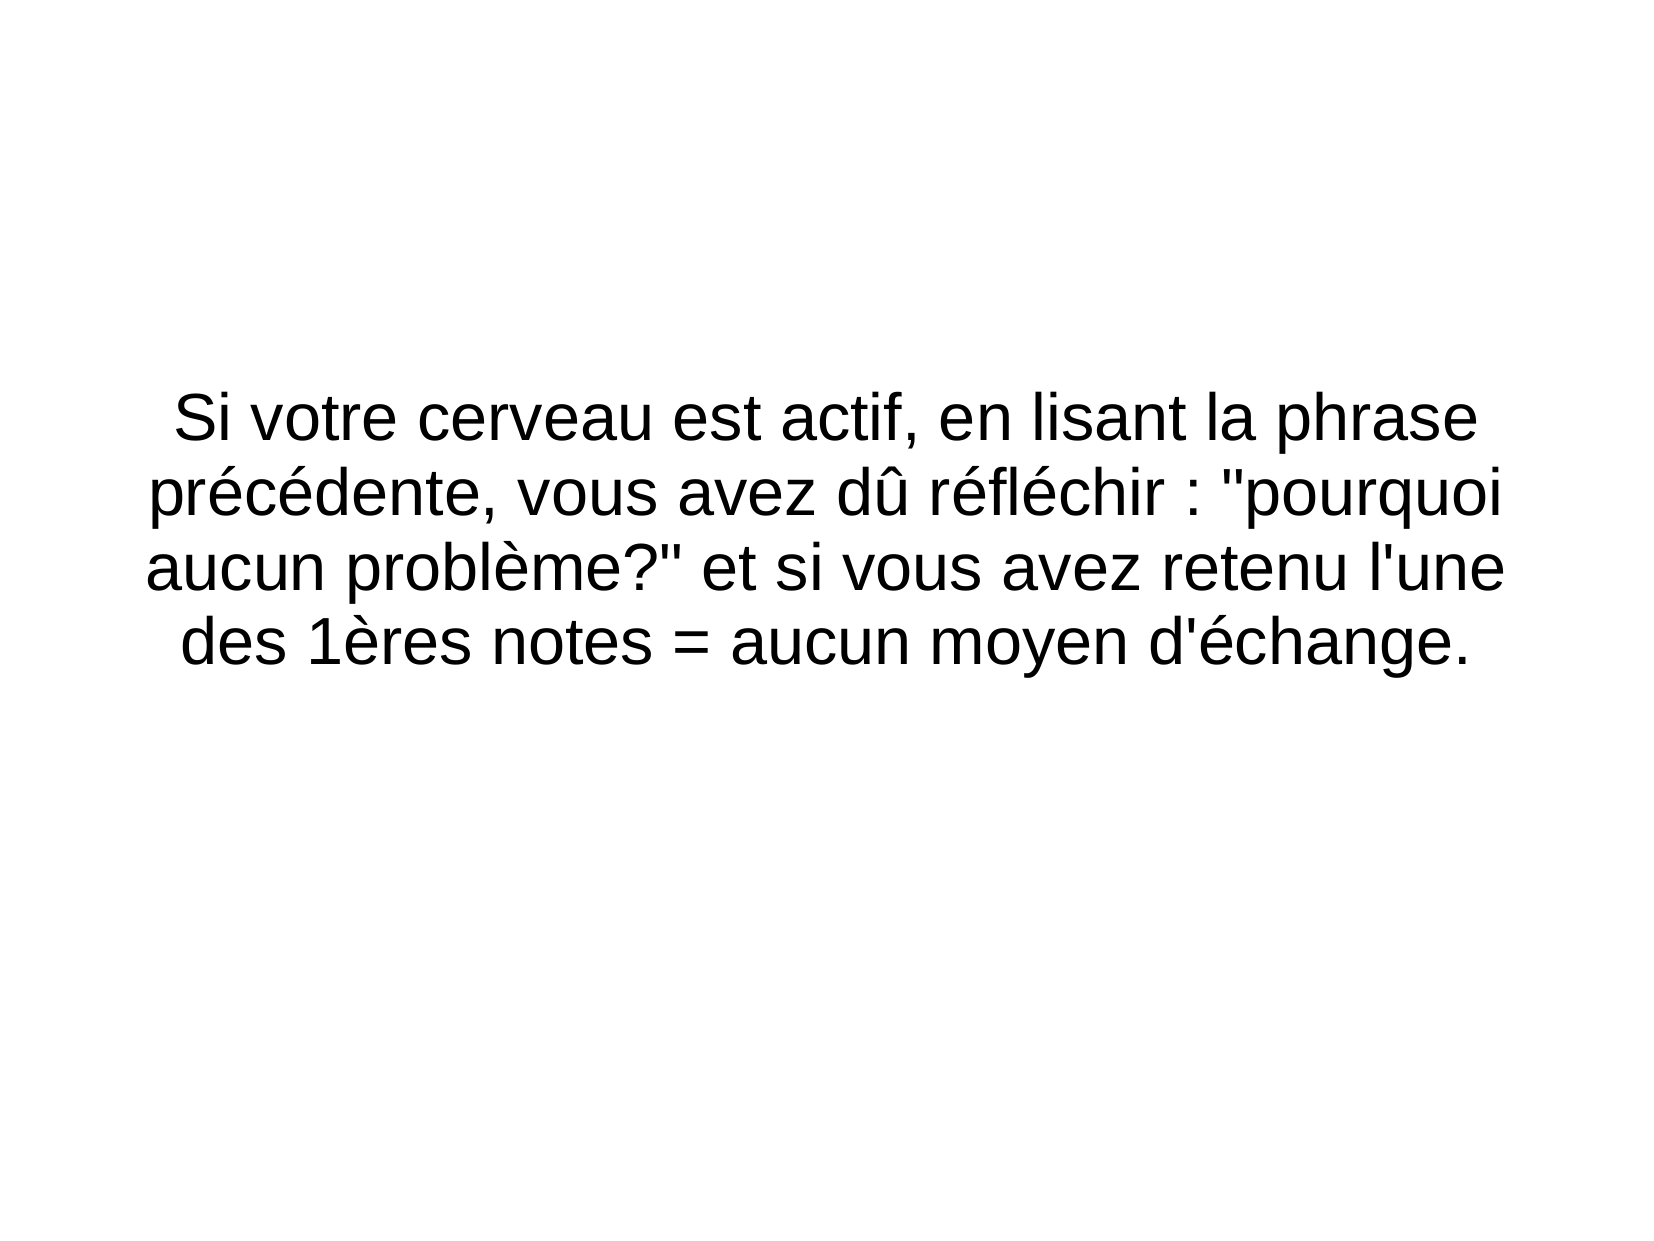

# Si votre cerveau est actif, en lisant la phrase précédente, vous avez dû réfléchir : "pourquoi aucun problème?" et si vous avez retenu l'une des 1ères notes = aucun moyen d'échange.